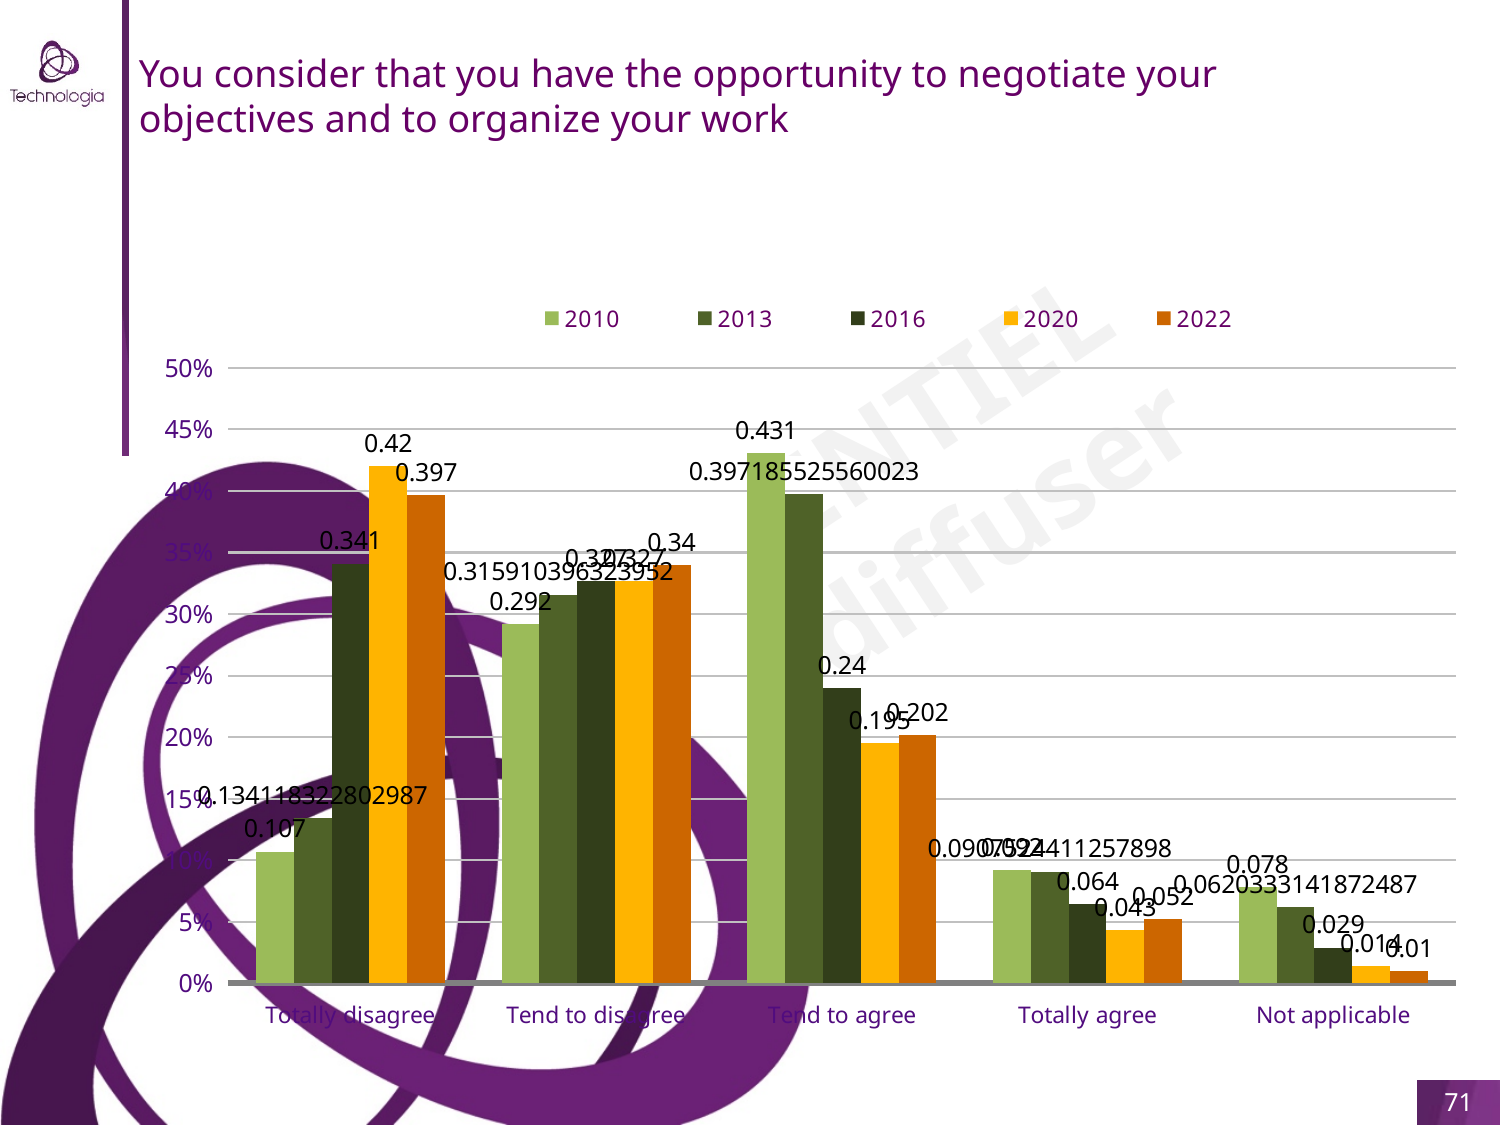

# You consider that you have the opportunity to negotiate your objectives and to organize your work
### Chart
| Category | 2010 | 2013 | 2016 | 2020 | 2022 |
|---|---|---|---|---|---|
| Totally disagree | 0.107 | 0.134118322802987 | 0.341 | 0.42 | 0.397 |
| Tend to disagree | 0.292 | 0.315910396323952 | 0.327 | 0.327 | 0.34 |
| Tend to agree | 0.431 | 0.397185525560023 | 0.24 | 0.195 | 0.202 |
| Totally agree | 0.092 | 0.0907524411257898 | 0.064 | 0.043 | 0.052 |
| Not applicable | 0.078 | 0.0620333141872487 | 0.029 | 0.014 | 0.01 |